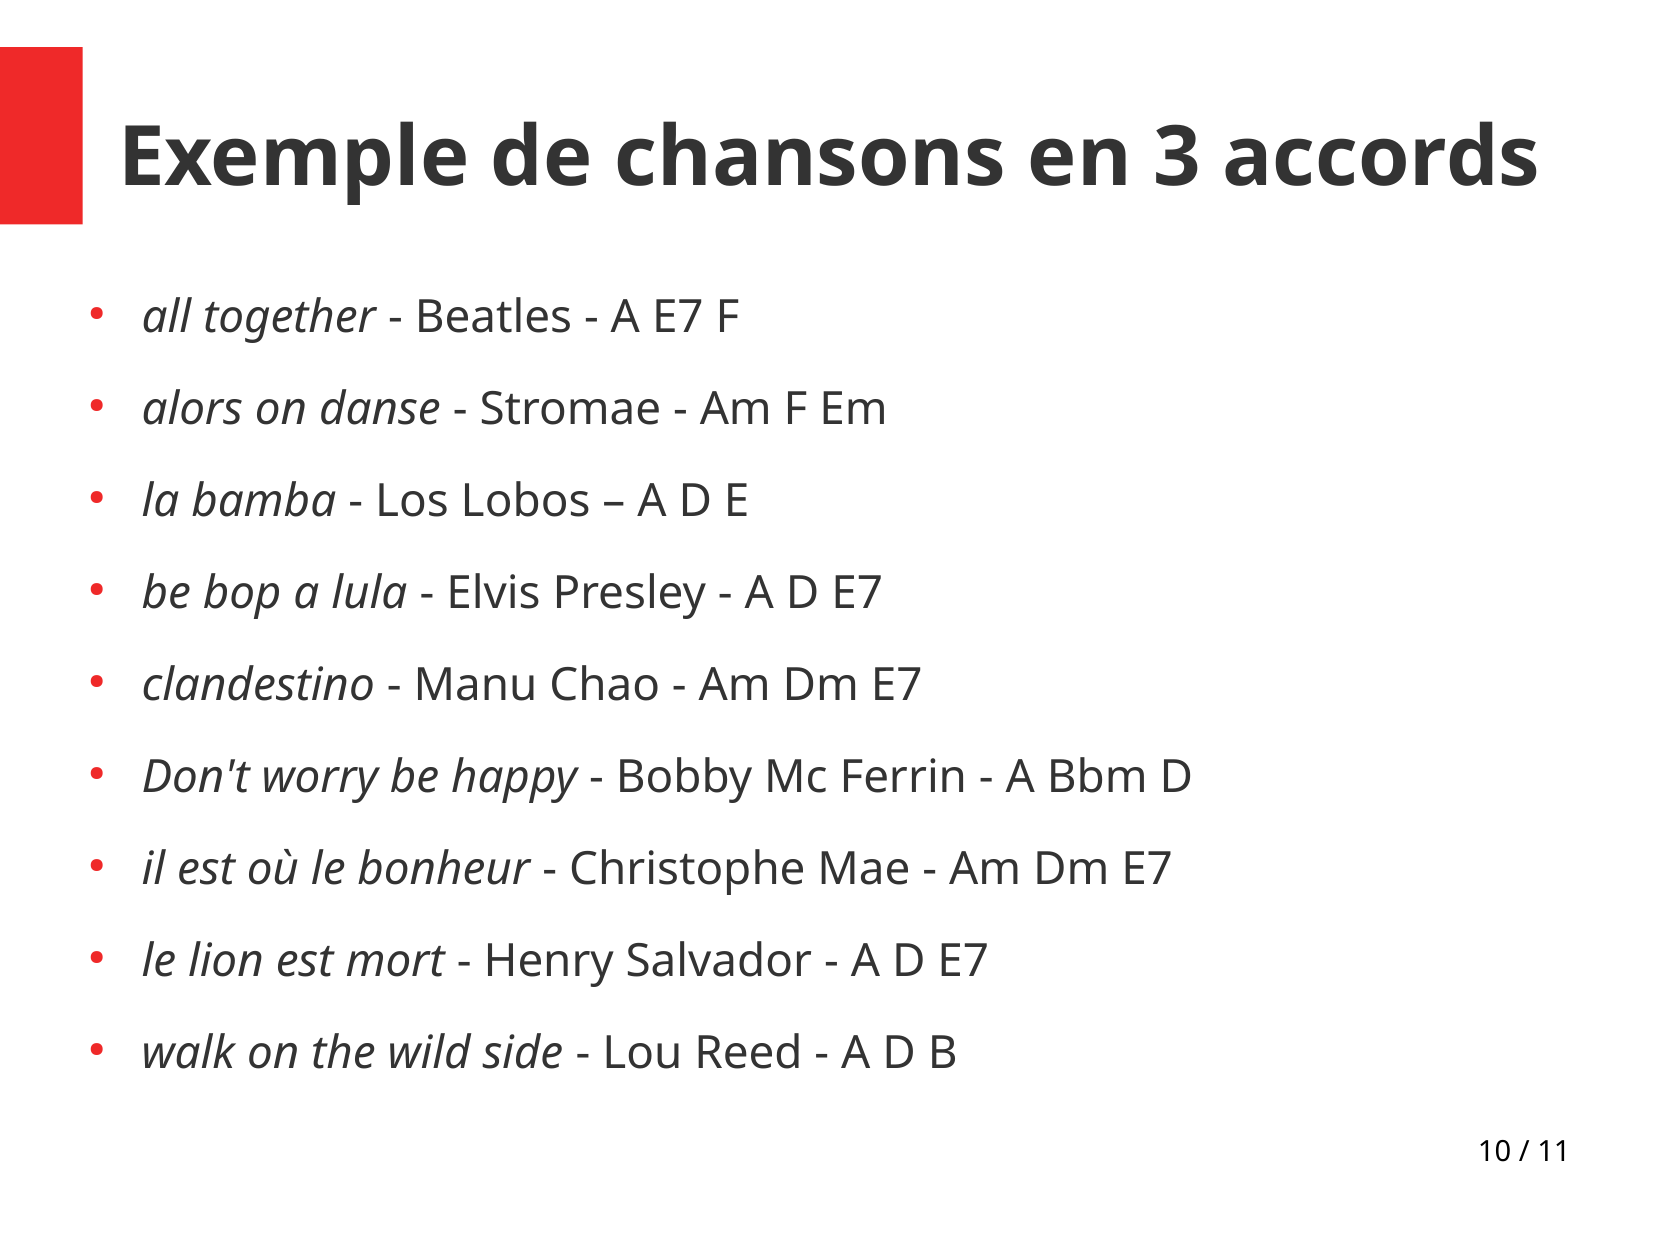

# Exemple de chansons en 3 accords
all together - Beatles - A E7 F
alors on danse - Stromae - Am F Em
la bamba - Los Lobos – A D E
be bop a lula - Elvis Presley - A D E7
clandestino - Manu Chao - Am Dm E7
Don't worry be happy - Bobby Mc Ferrin - A Bbm D
il est où le bonheur - Christophe Mae - Am Dm E7
le lion est mort - Henry Salvador - A D E7
walk on the wild side - Lou Reed - A D B
10